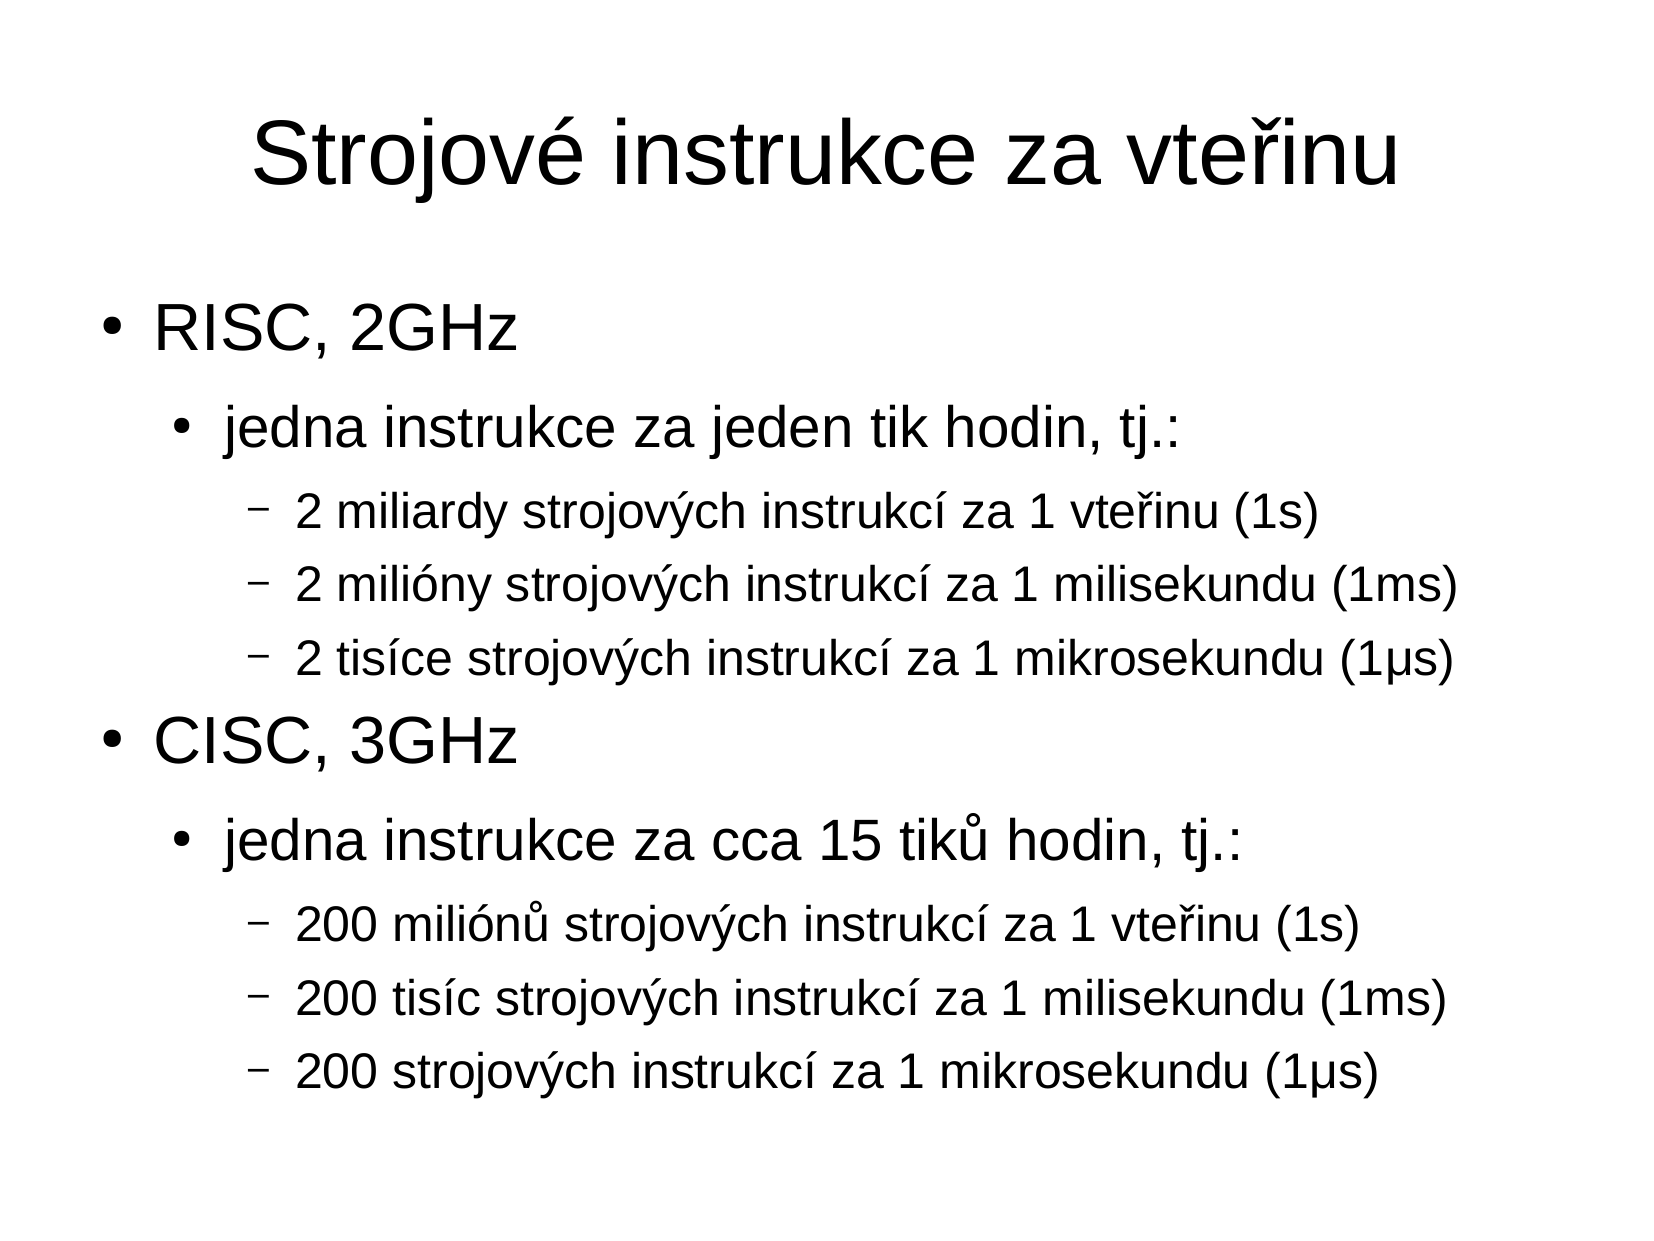

# Strojové instrukce za vteřinu
RISC, 2GHz
jedna instrukce za jeden tik hodin, tj.:
2 miliardy strojových instrukcí za 1 vteřinu (1s)
2 milióny strojových instrukcí za 1 milisekundu (1ms)
2 tisíce strojových instrukcí za 1 mikrosekundu (1μs)
CISC, 3GHz
jedna instrukce za cca 15 tiků hodin, tj.:
200 miliónů strojových instrukcí za 1 vteřinu (1s)
200 tisíc strojových instrukcí za 1 milisekundu (1ms)
200 strojových instrukcí za 1 mikrosekundu (1μs)